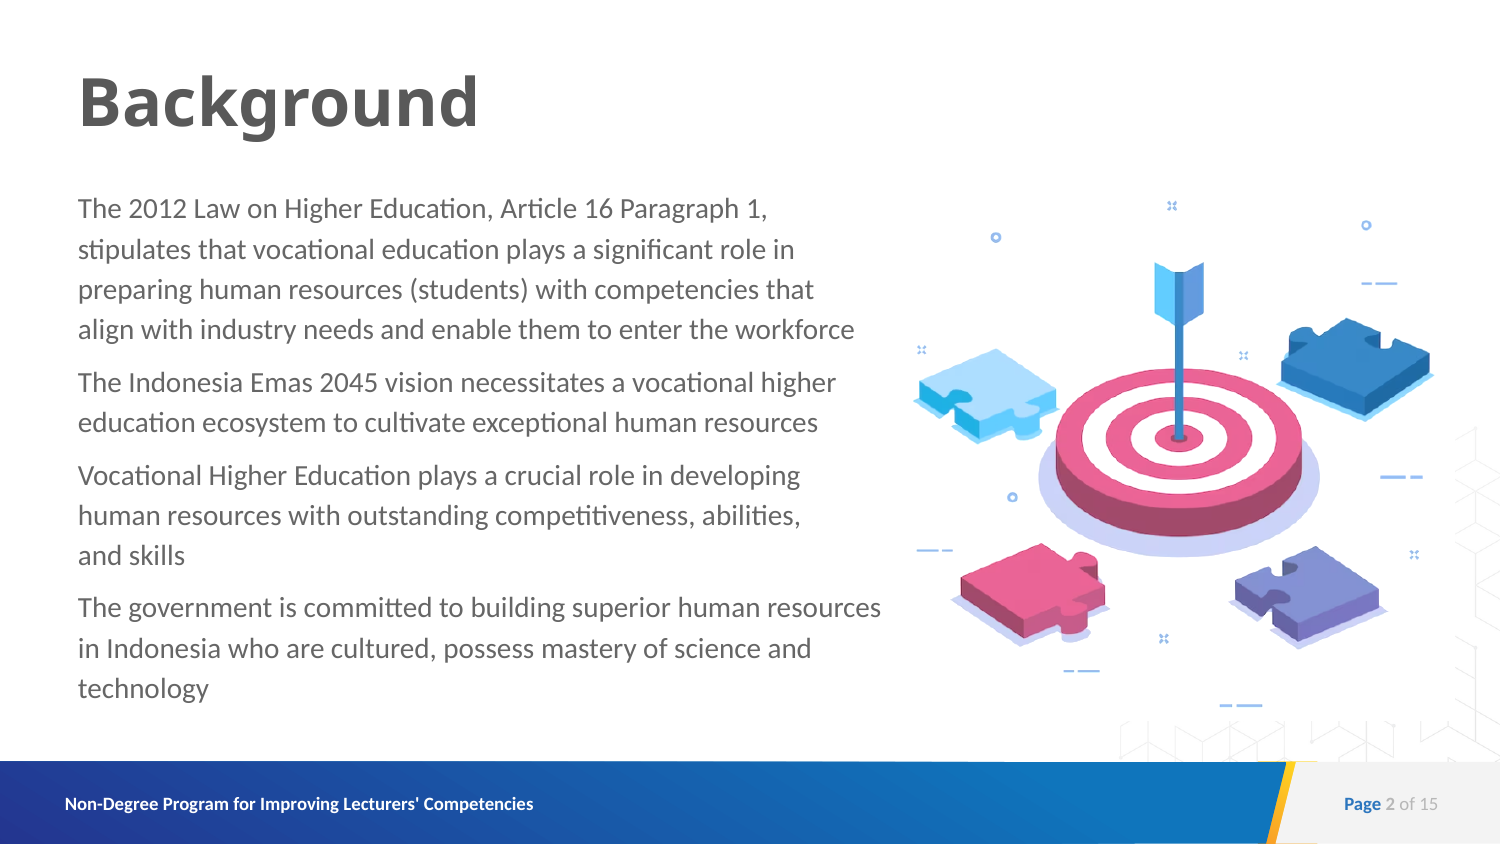

Background
The 2012 Law on Higher Education, Article 16 Paragraph 1,
stipulates that vocational education plays a significant role in preparing human resources (students) with competencies that
align with industry needs and enable them to enter the workforce
The Indonesia Emas 2045 vision necessitates a vocational higher education ecosystem to cultivate exceptional human resources
Vocational Higher Education plays a crucial role in developing
human resources with outstanding competitiveness, abilities,
and skills
The government is committed to building superior human resources in Indonesia who are cultured, possess mastery of science and technology